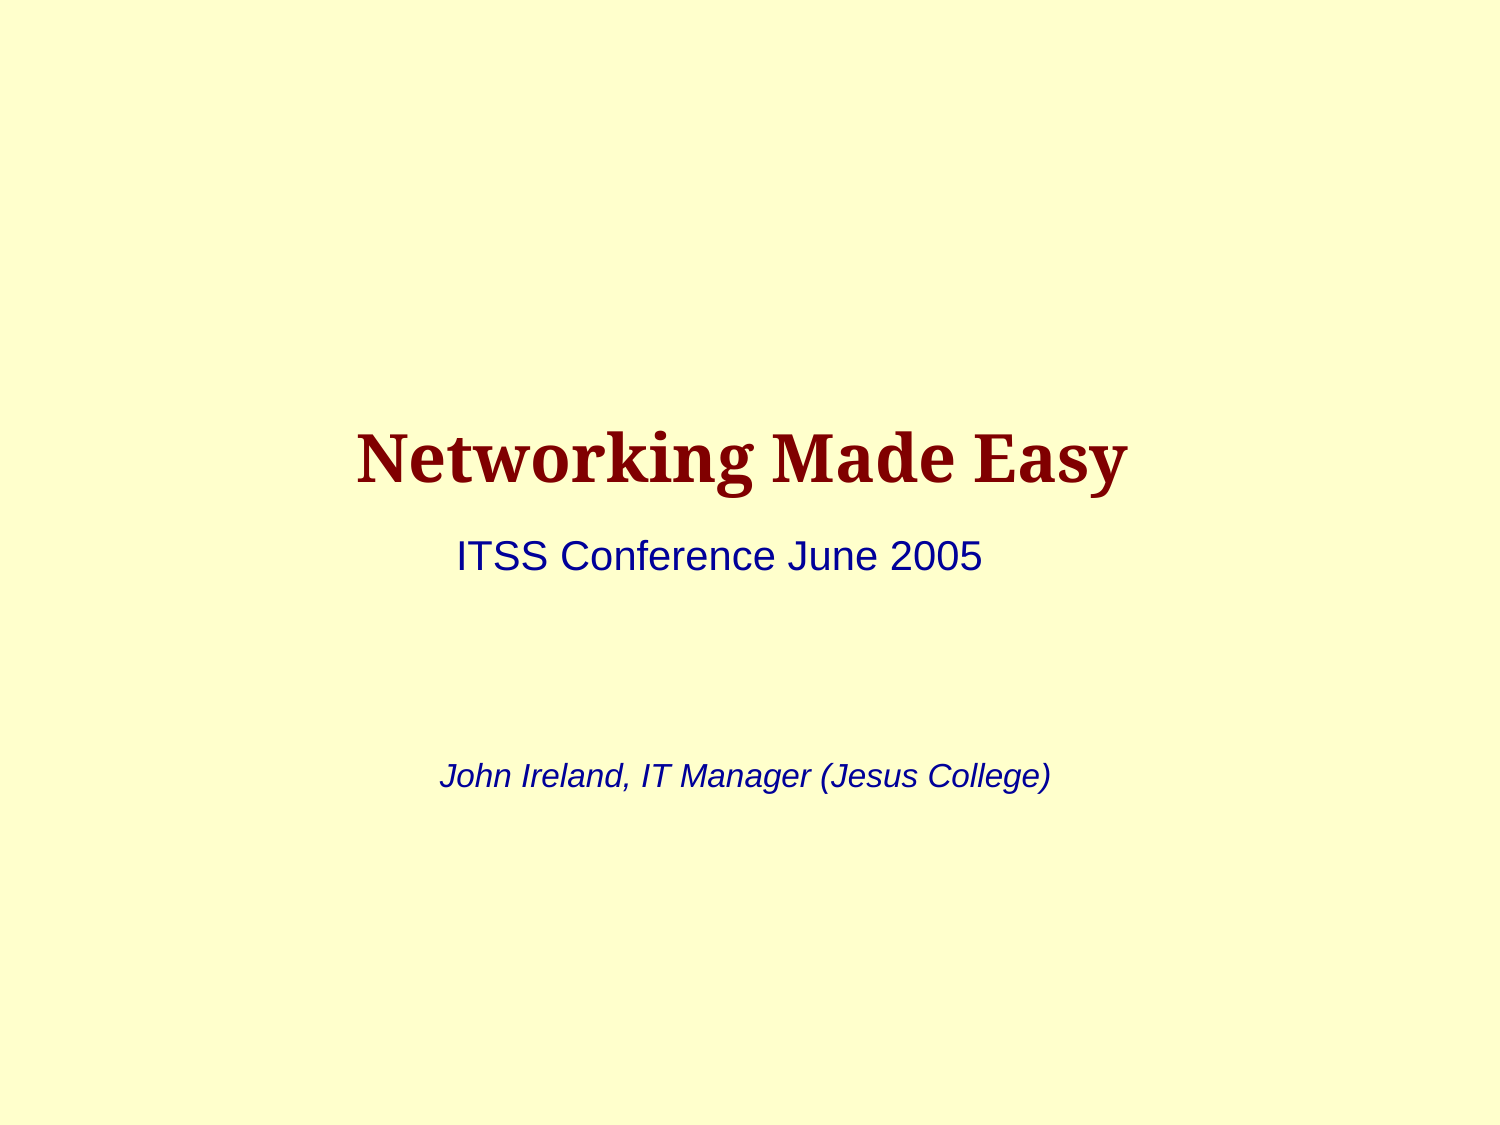

# Networking Made Easy
ITSS Conference June 2005
John Ireland, IT Manager (Jesus College)